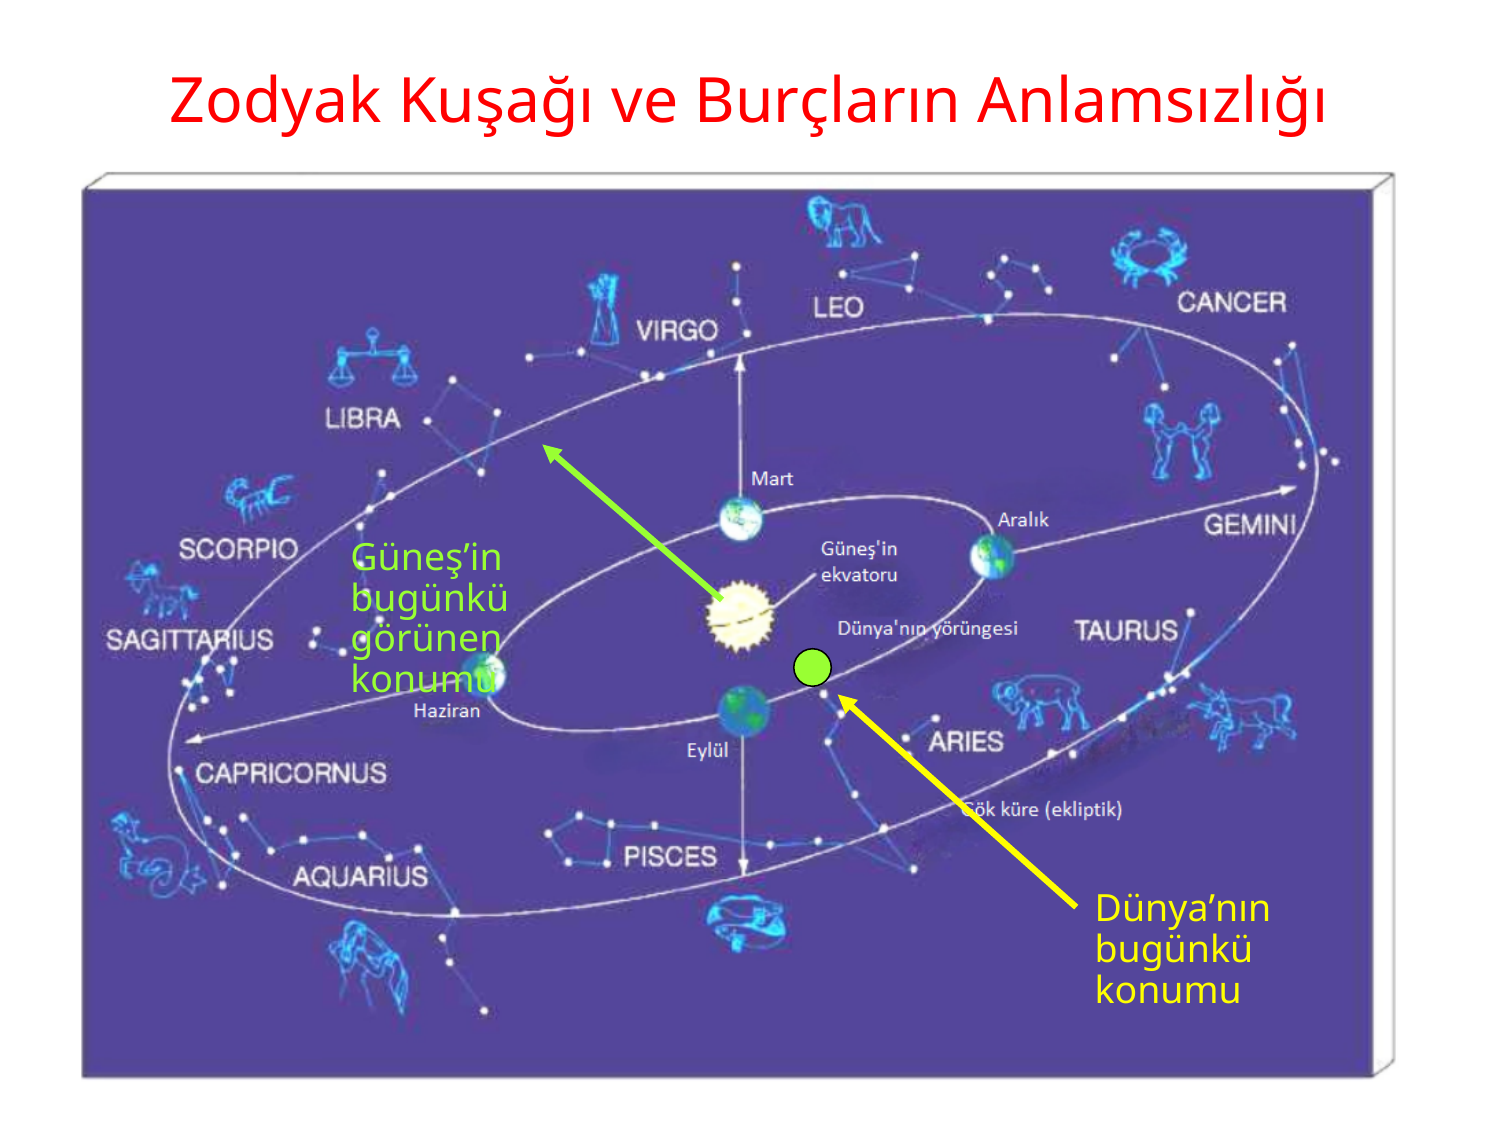

# Zodyak Kuşağı ve Burçların Anlamsızlığı
Güneş’in bugünkü görünen konumu
Dünya’nın bugünkü konumu